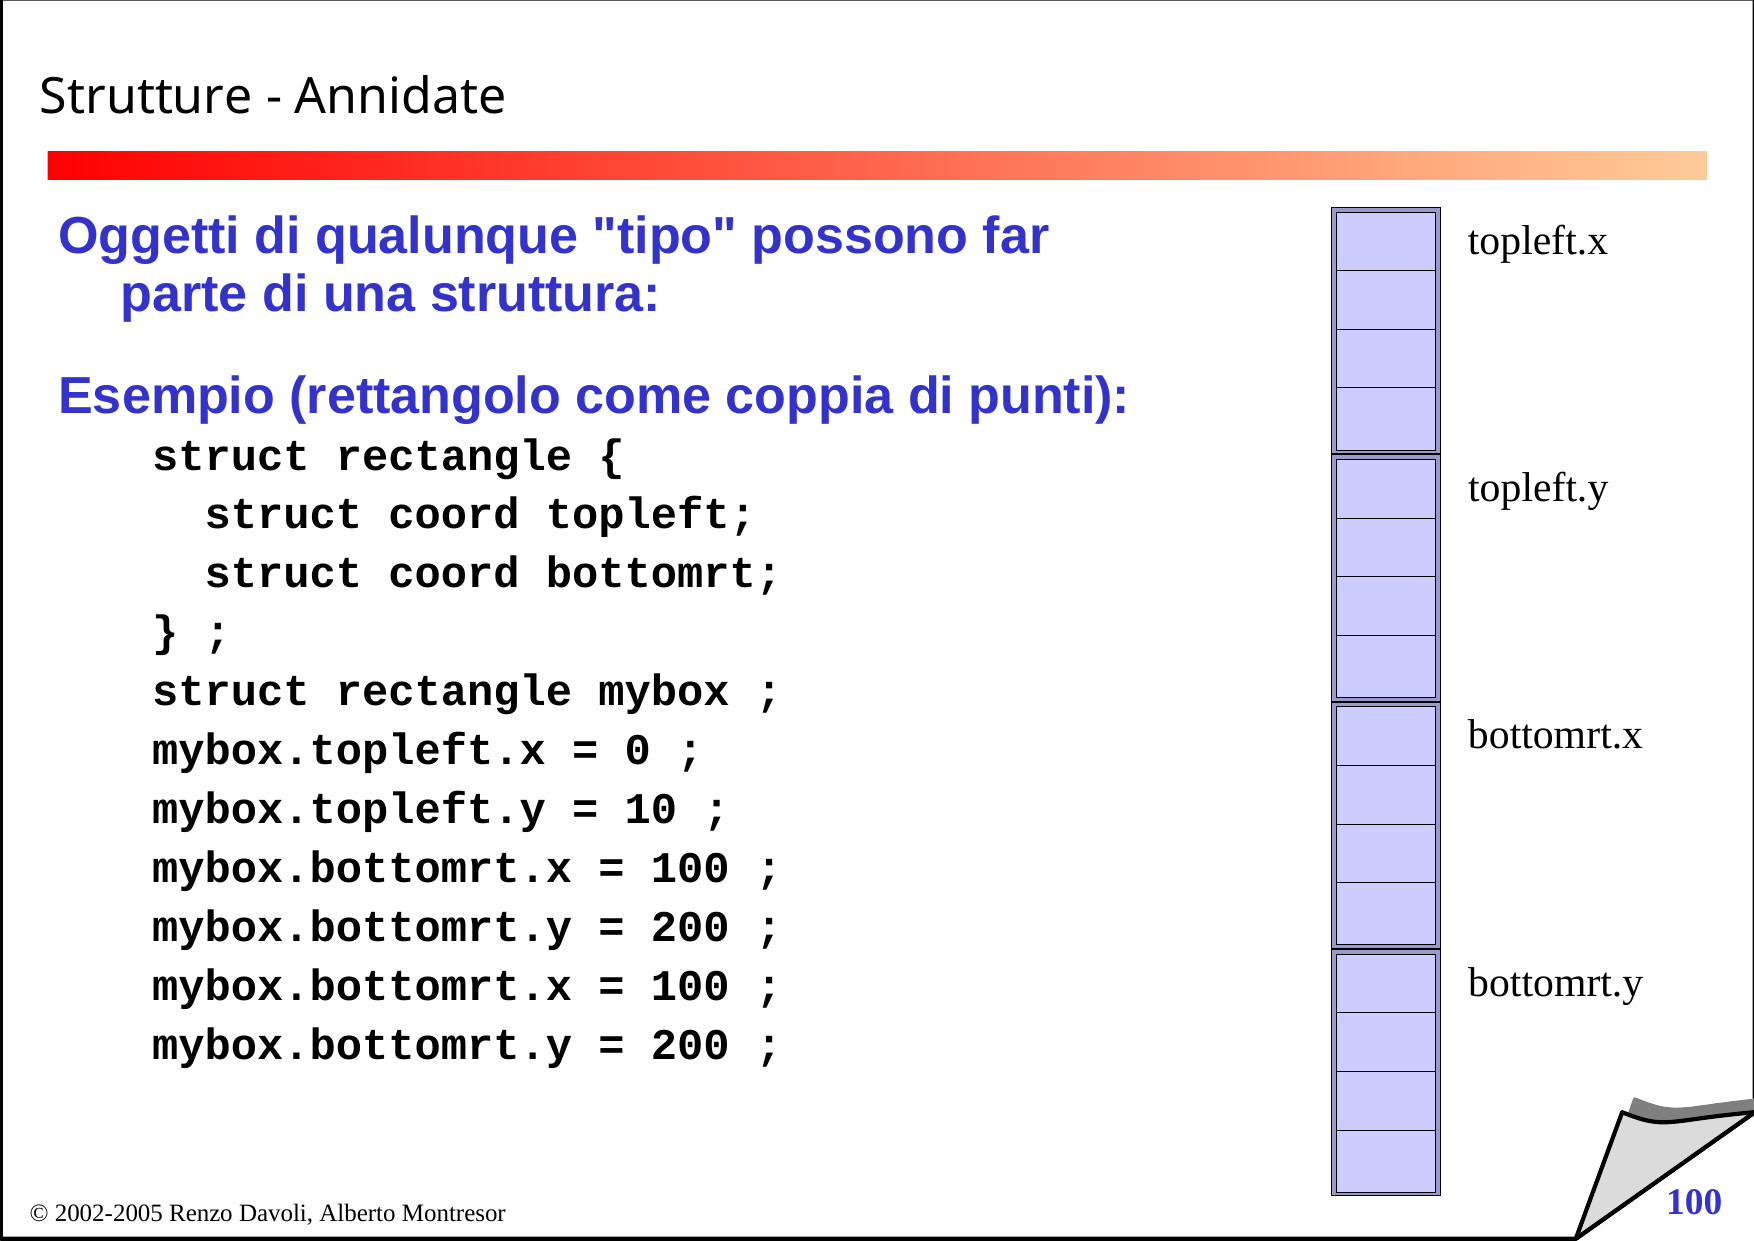

# Strutture - Annidate
Oggetti di qualunque "tipo" possono far
parte di una struttura:
Esempio (rettangolo come coppia di punti):
struct rectangle {
 struct coord topleft;
 struct coord bottomrt;
} ;
struct rectangle mybox ;
mybox.topleft.x = 0 ;
mybox.topleft.y = 10 ;
mybox.bottomrt.x = 100 ;
mybox.bottomrt.y = 200 ;
mybox.bottomrt.x = 100 ;
mybox.bottomrt.y = 200 ;
topleft.x
topleft.y
bottomrt.x
bottomrt.y